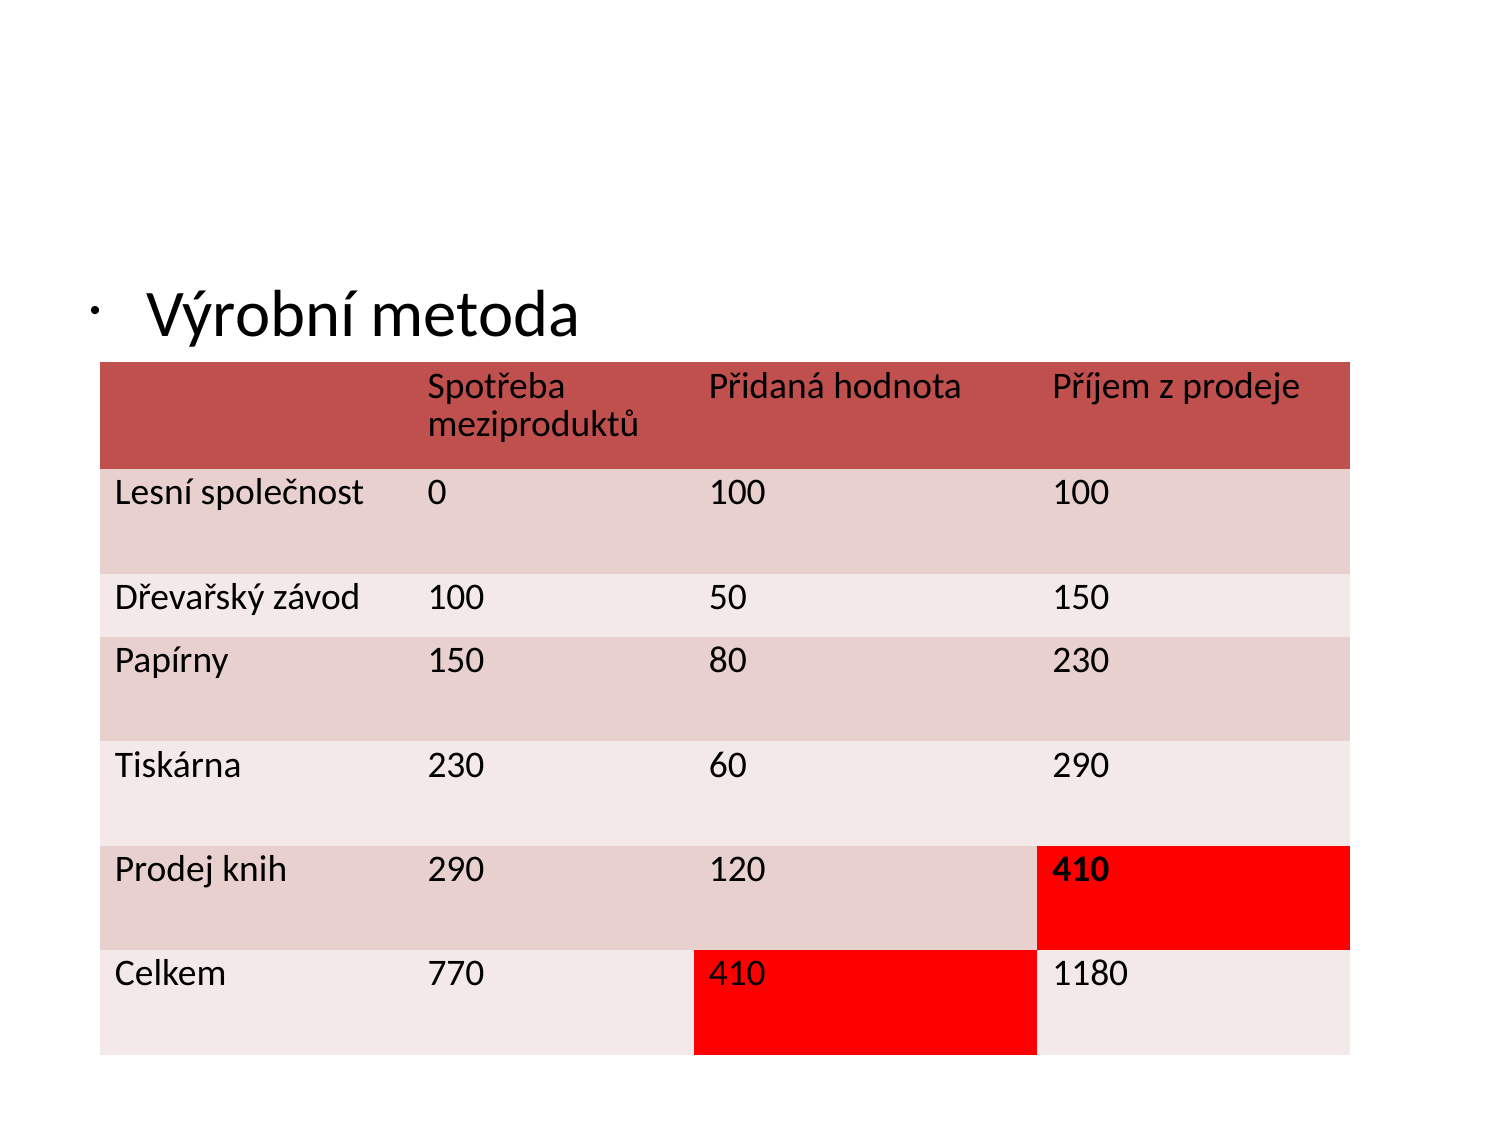

#
Výrobní metoda
| | Spotřeba meziproduktů | Přidaná hodnota | Příjem z prodeje |
| --- | --- | --- | --- |
| Lesní společnost | 0 | 100 | 100 |
| Dřevařský závod | 100 | 50 | 150 |
| Papírny | 150 | 80 | 230 |
| Tiskárna | 230 | 60 | 290 |
| Prodej knih | 290 | 120 | 410 |
| Celkem | 770 | 410 | 1180 |